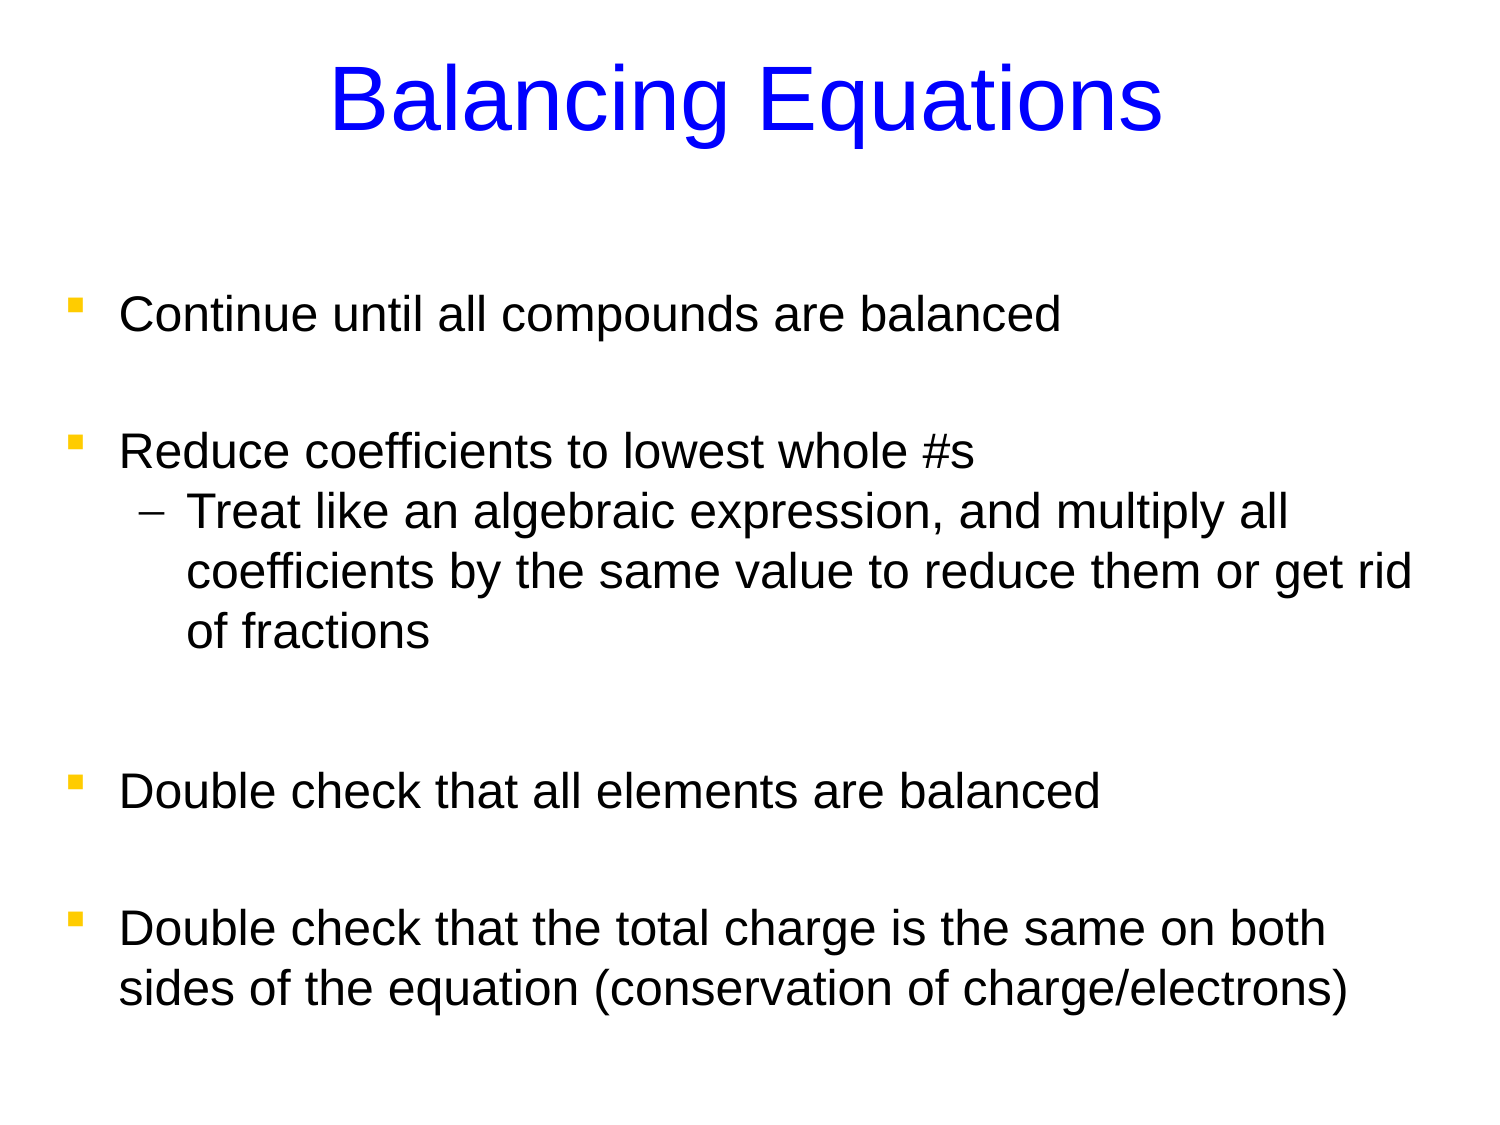

# Balancing Equations
Continue until all compounds are balanced
Reduce coefficients to lowest whole #s
Treat like an algebraic expression, and multiply all coefficients by the same value to reduce them or get rid of fractions
Double check that all elements are balanced
Double check that the total charge is the same on both sides of the equation (conservation of charge/electrons)